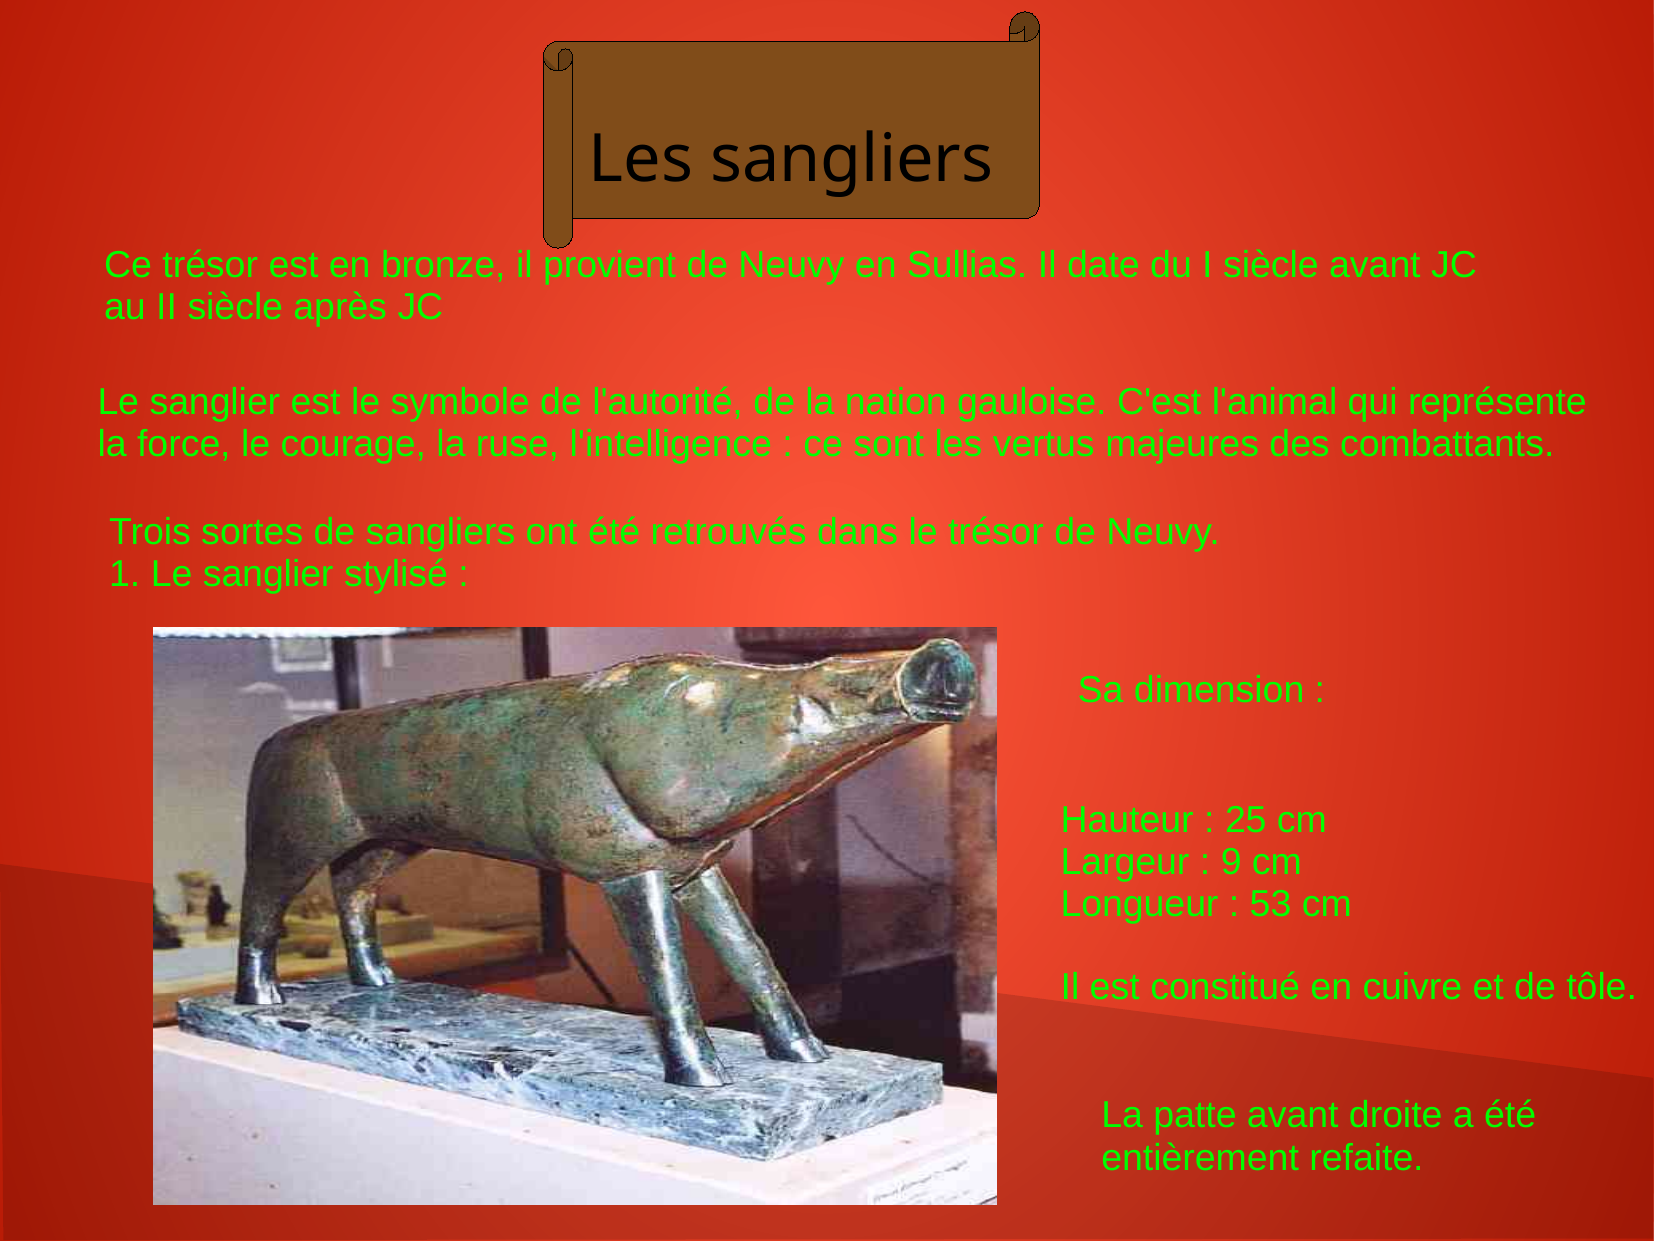

Les sangliers
Ce trésor est en bronze, il provient de Neuvy en Sullias. Il date du I siècle avant JC
au II siècle après JC
Le sanglier est le symbole de l'autorité, de la nation gauloise. C'est l'animal qui représente
la force, le courage, la ruse, l'intelligence : ce sont les vertus majeures des combattants.
Trois sortes de sangliers ont été retrouvés dans le trésor de Neuvy.
1. Le sanglier stylisé :
Sa dimension :
Hauteur : 25 cm
Largeur : 9 cm
Longueur : 53 cm
Il est constitué en cuivre et de tôle.
La patte avant droite a été
entièrement refaite.